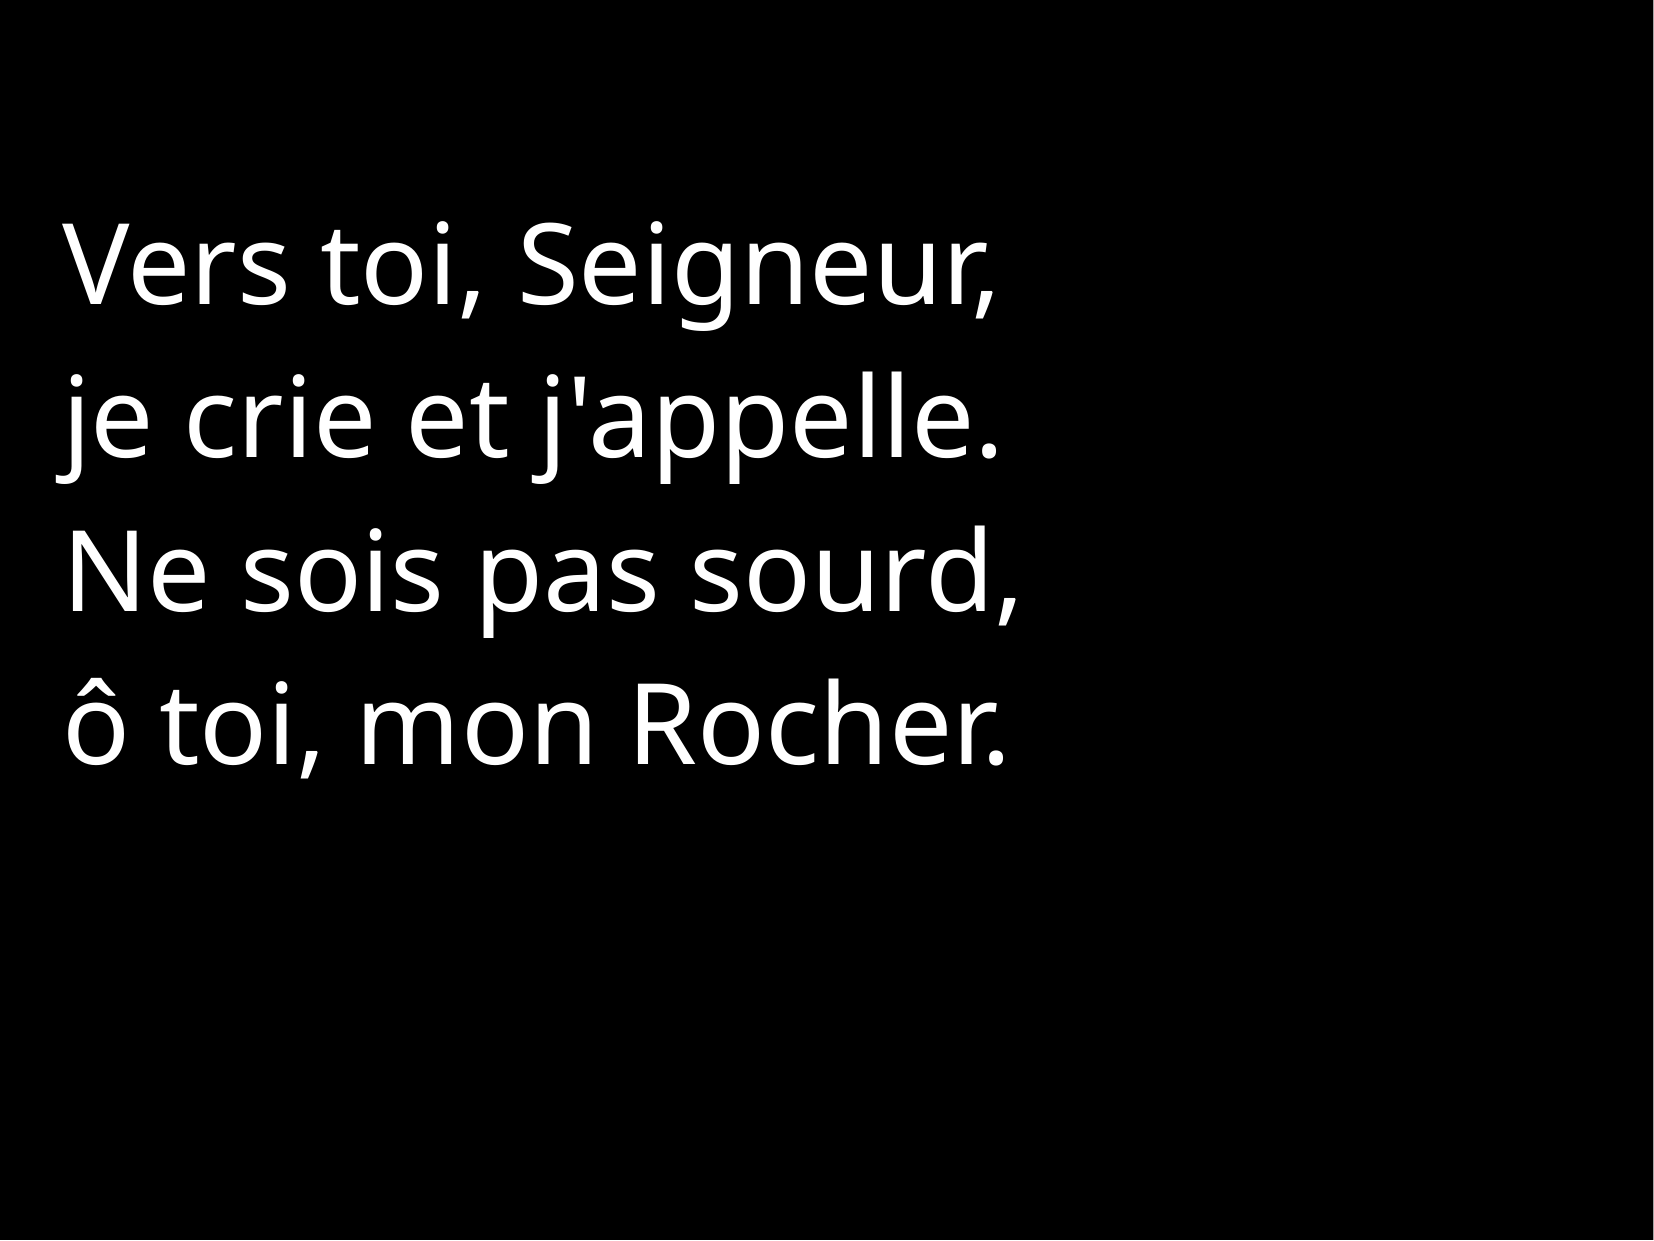

Vers toi, Seigneur,
je crie et j'appelle.
Ne sois pas sourd,
ô toi, mon Rocher.